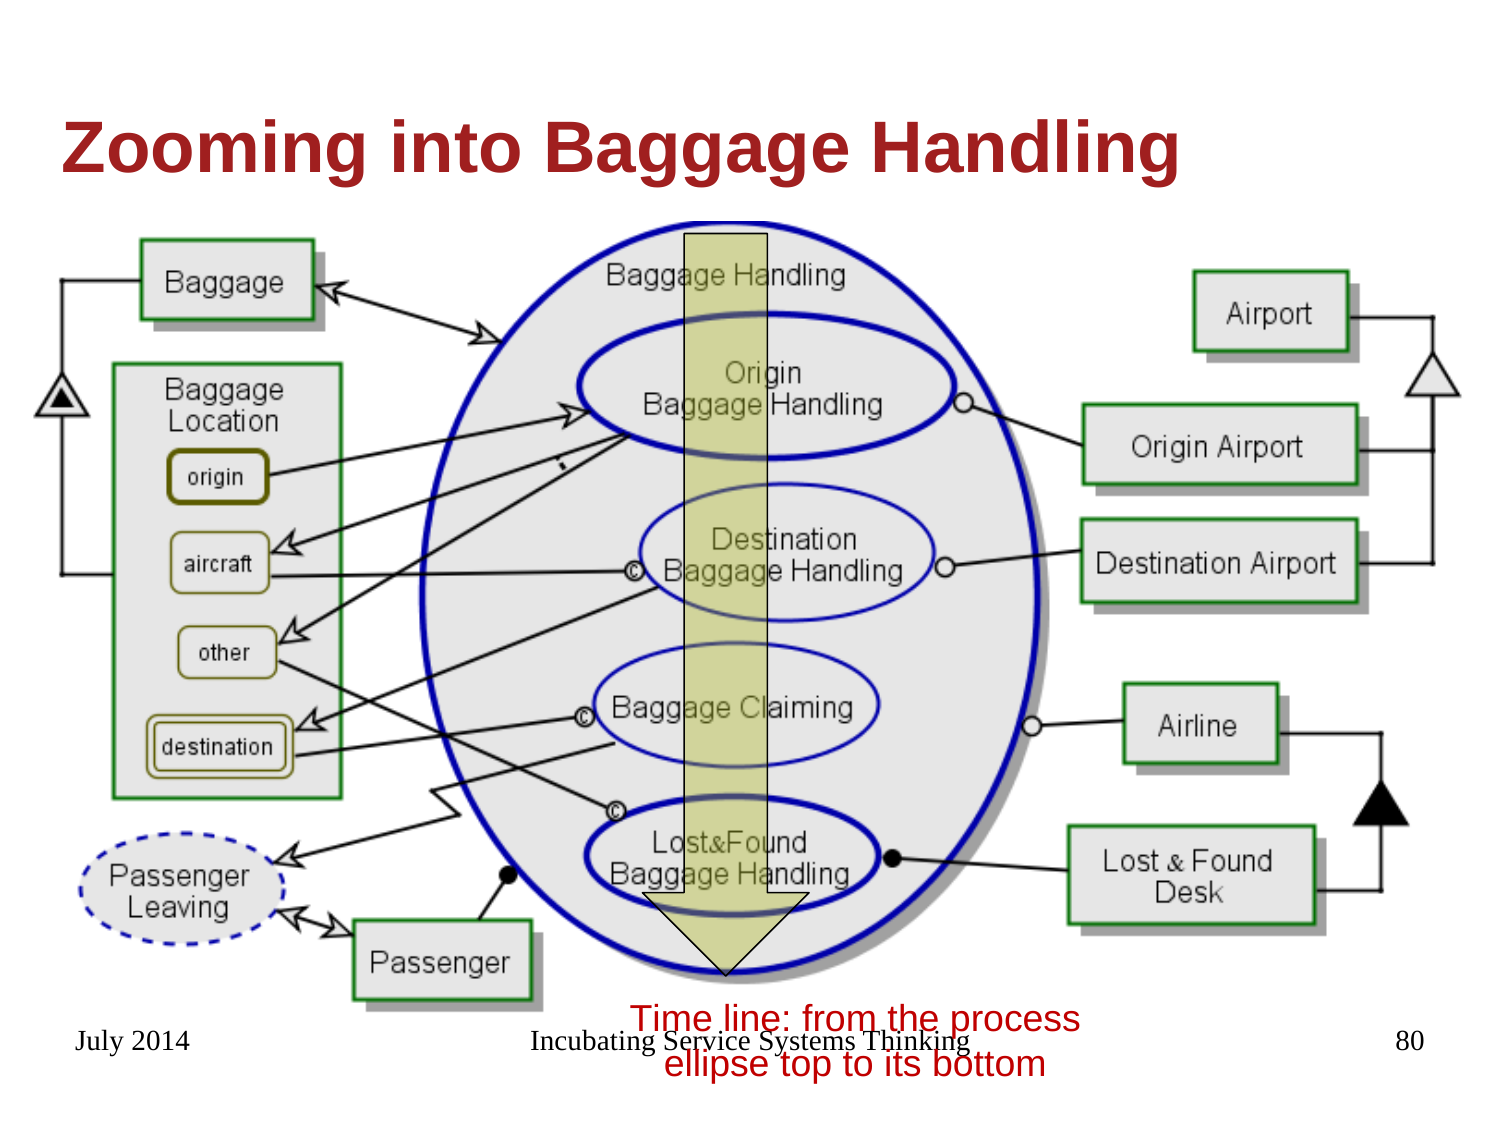

Zooming into Baggage Handling
Time line: from the process ellipse top to its bottom
July 2014
Incubating Service Systems Thinking
80